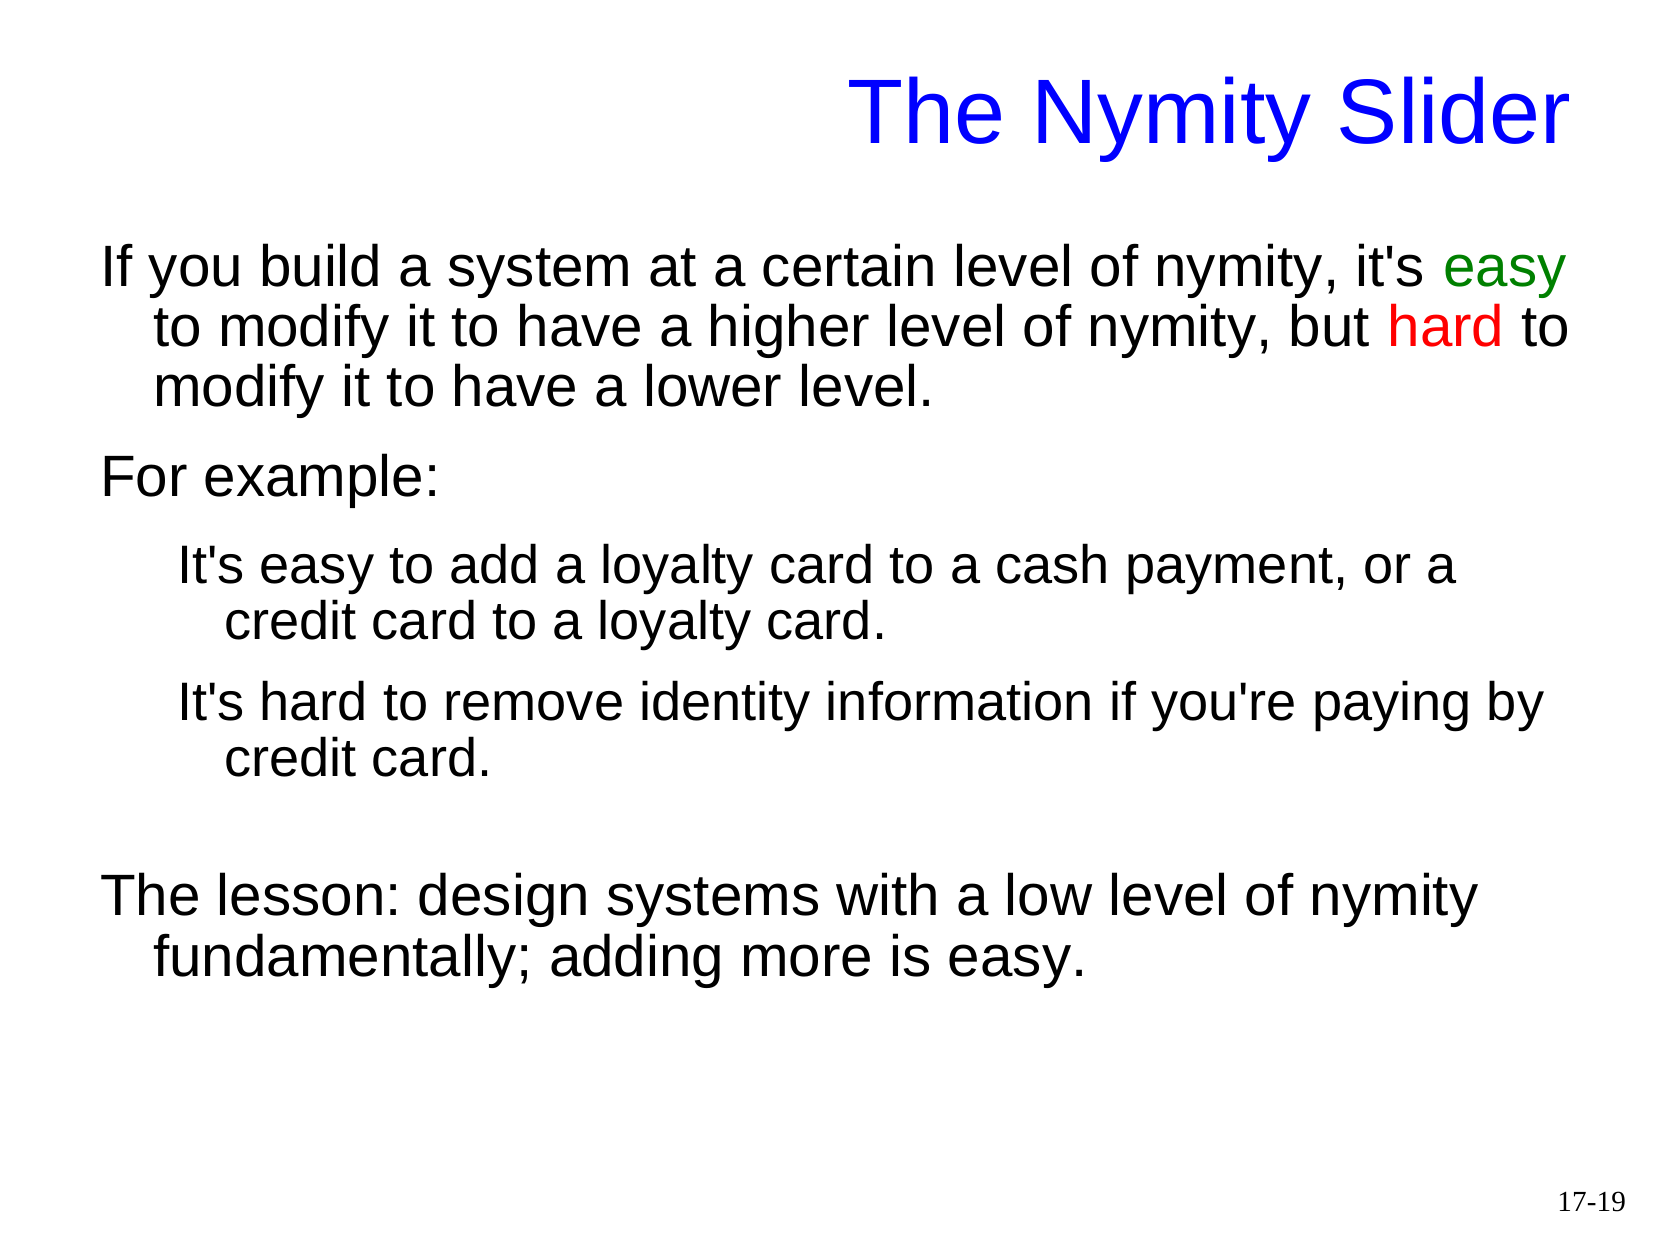

# The Nymity Slider
If you build a system at a certain level of nymity, it's easy to modify it to have a higher level of nymity, but hard to modify it to have a lower level.
For example:
It's easy to add a loyalty card to a cash payment, or a credit card to a loyalty card.
It's hard to remove identity information if you're paying by credit card.
The lesson: design systems with a low level of nymity fundamentally; adding more is easy.